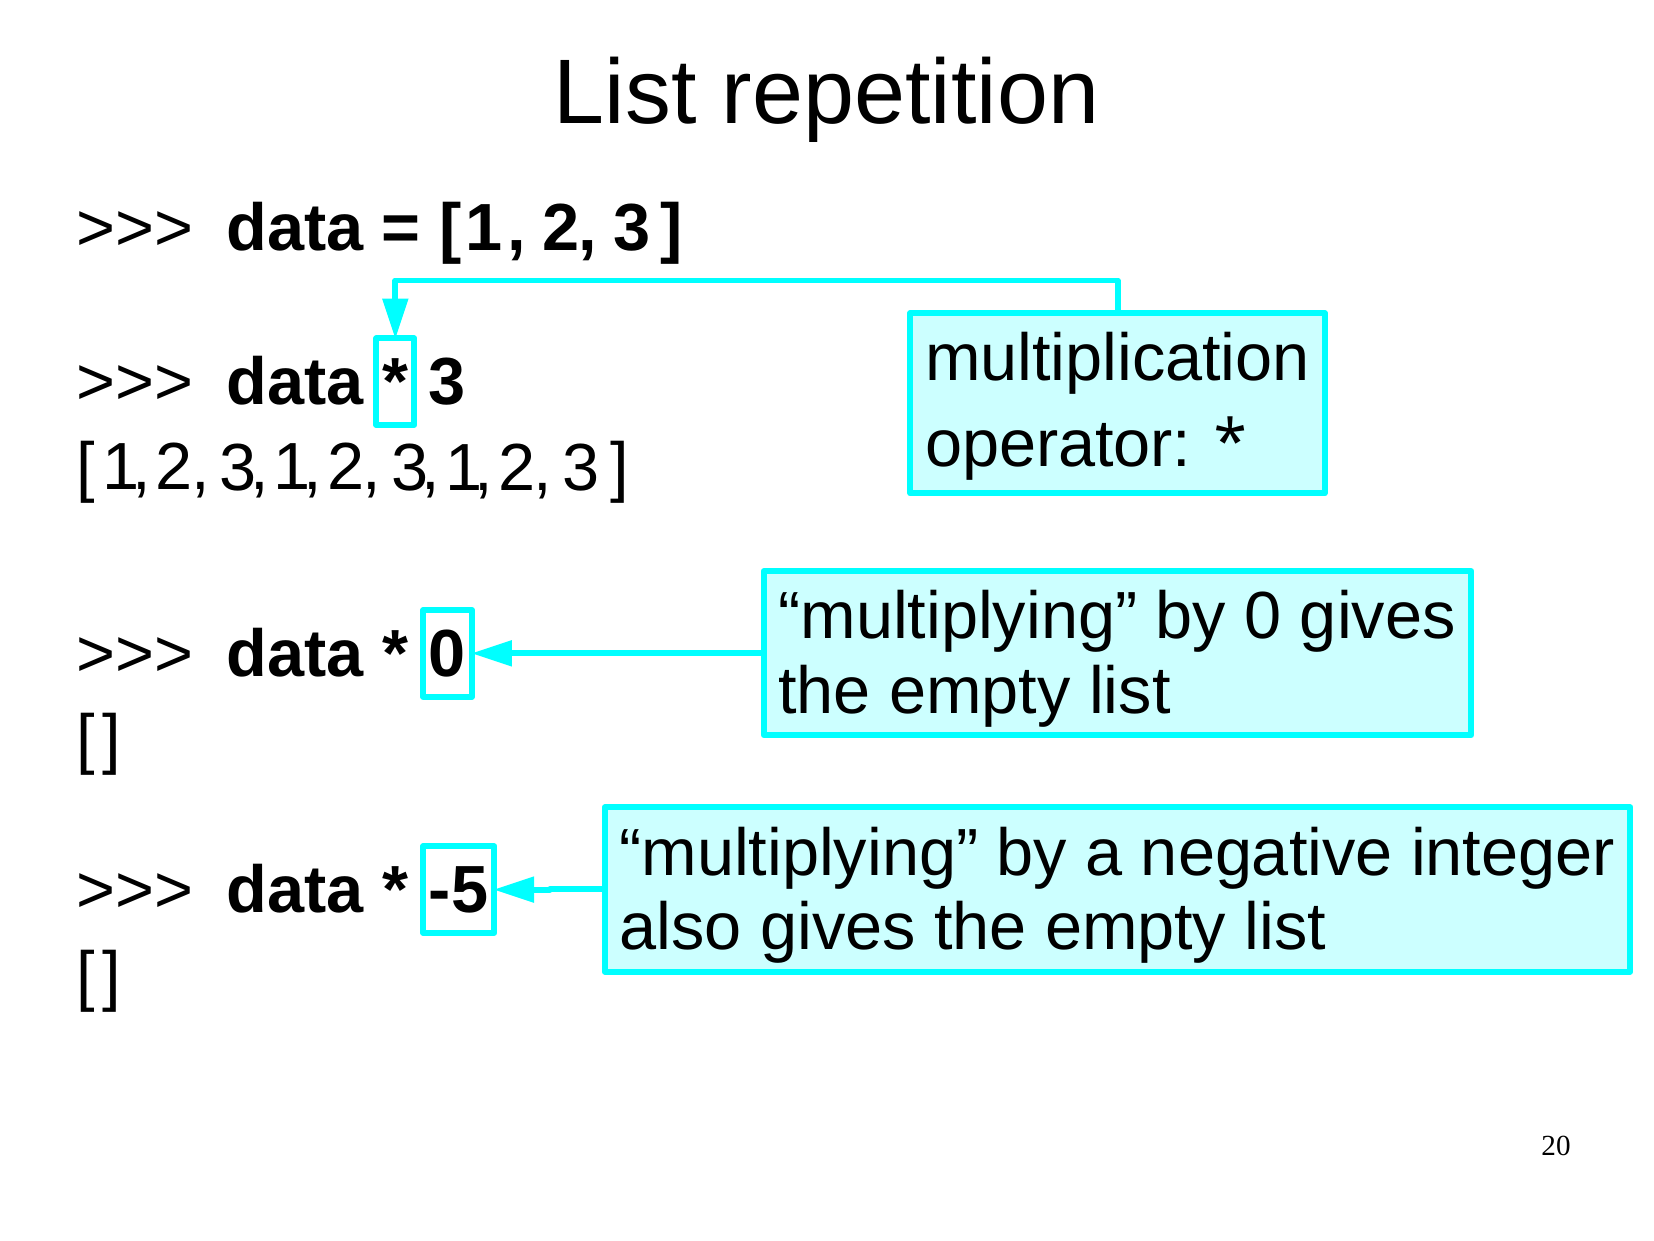

List repetition
data = [
1
,
2
,
3
>>>
]
multiplication
operator: *
>>>
data
*
3
[
1
,
2
,
,
1
,
2
,
,
]
1
,
2
,
3
3
3
“multiplying” by 0 gives
the empty list
>>>
data
*
0
[
]
“multiplying” by a negative integer
also gives the empty list
>>>
data
*
-5
[
]
20